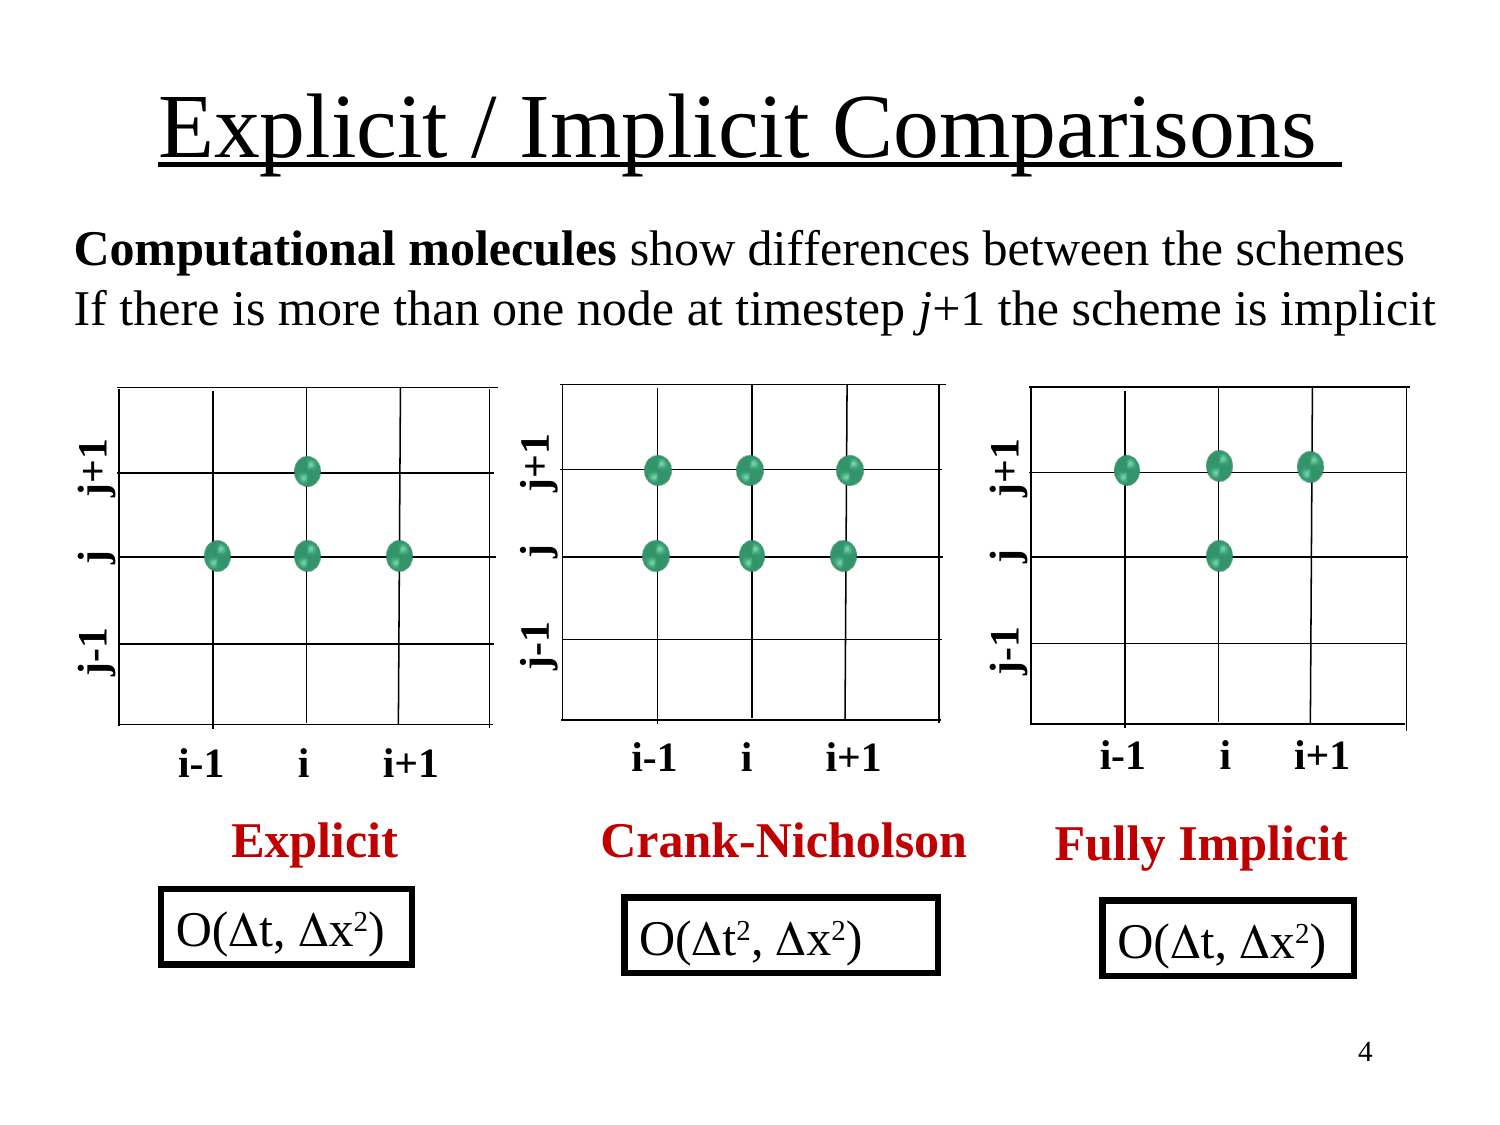

# Explicit / Implicit Comparisons
 Computational molecules show differences between the schemes
 If there is more than one node at timestep j+1 the scheme is implicit
j-1 j j+1
 i-1 i i+1
j-1 j j+1
 i-1 i i+1
j-1 j j+1
Explicit
Crank-Nicholson
Fully Implicit
 i-1 i i+1
O(t, x2)
O(t2, x2)
O(t, x2)